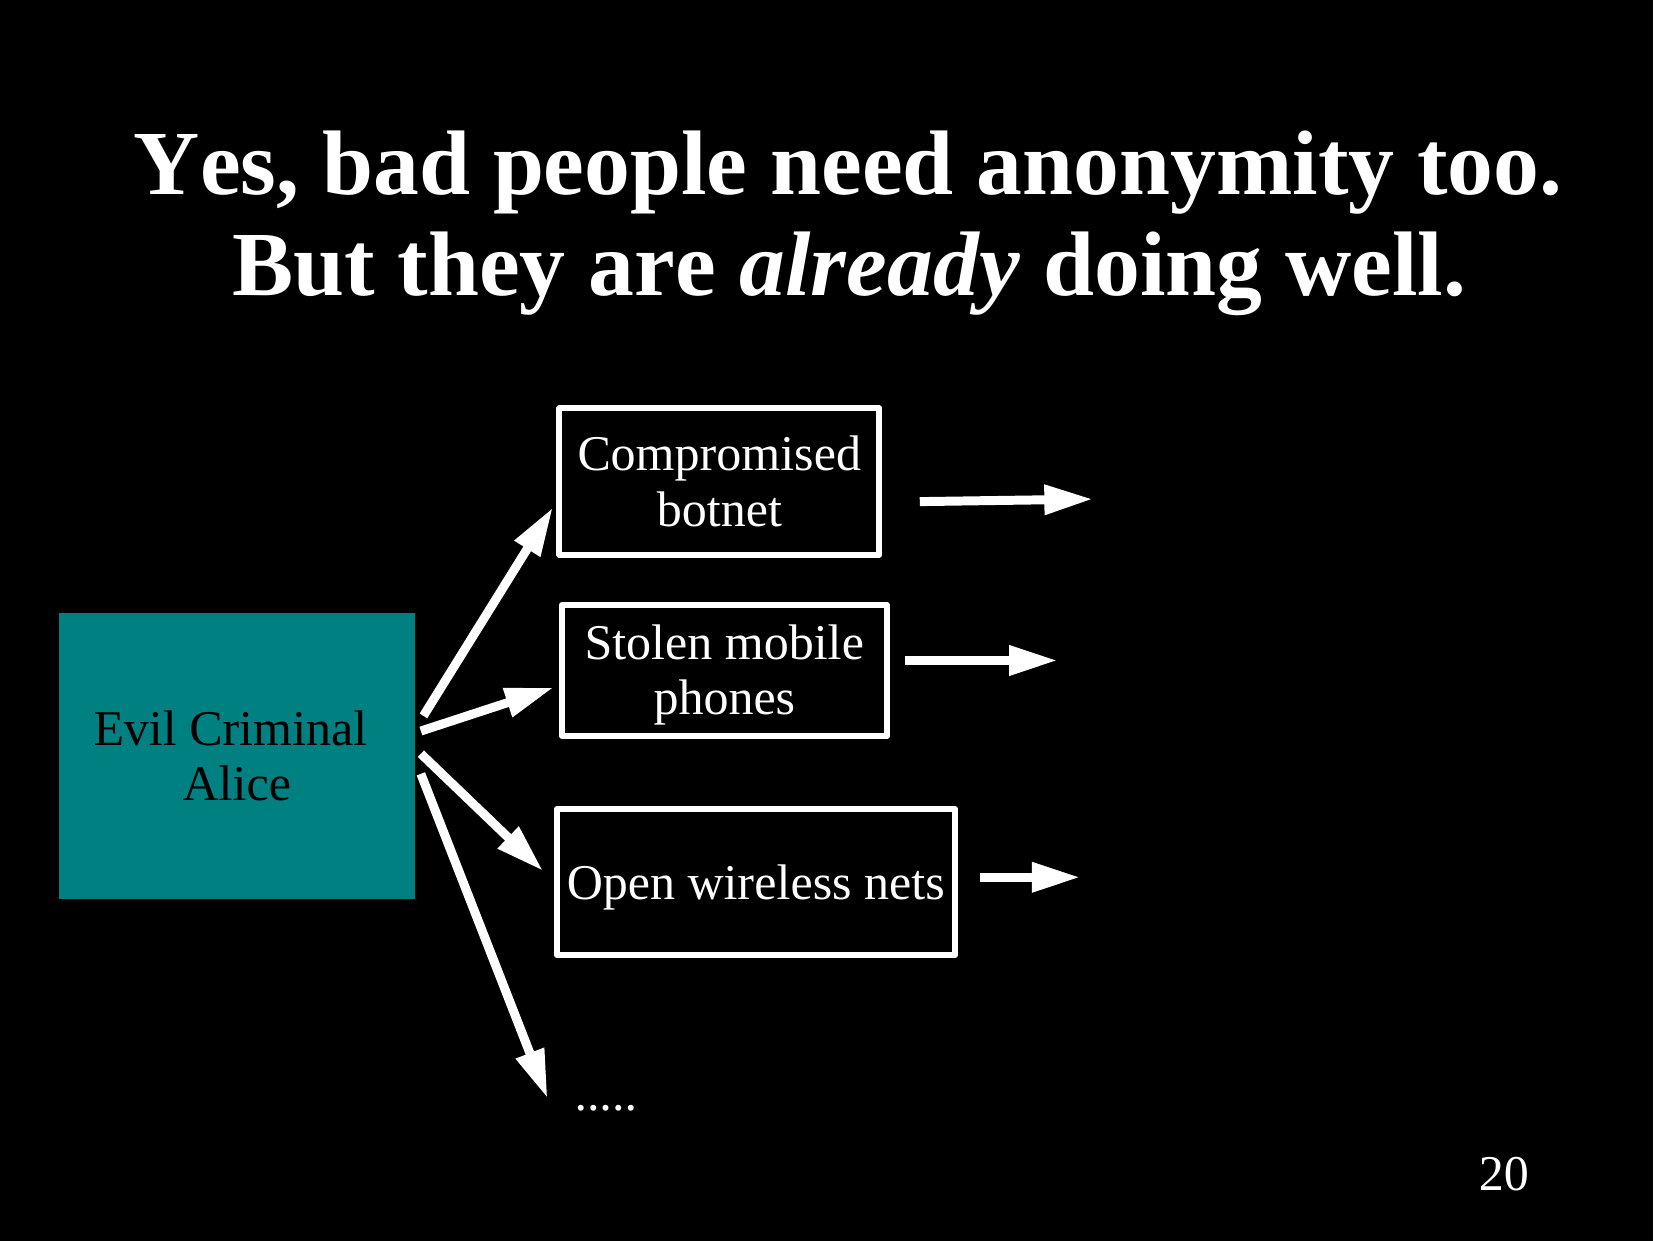

# Yes, bad people need anonymity too. But they are already doing well.
Compromised
botnet
Stolen mobile
phones
Evil Criminal
Alice
Open wireless nets
.....